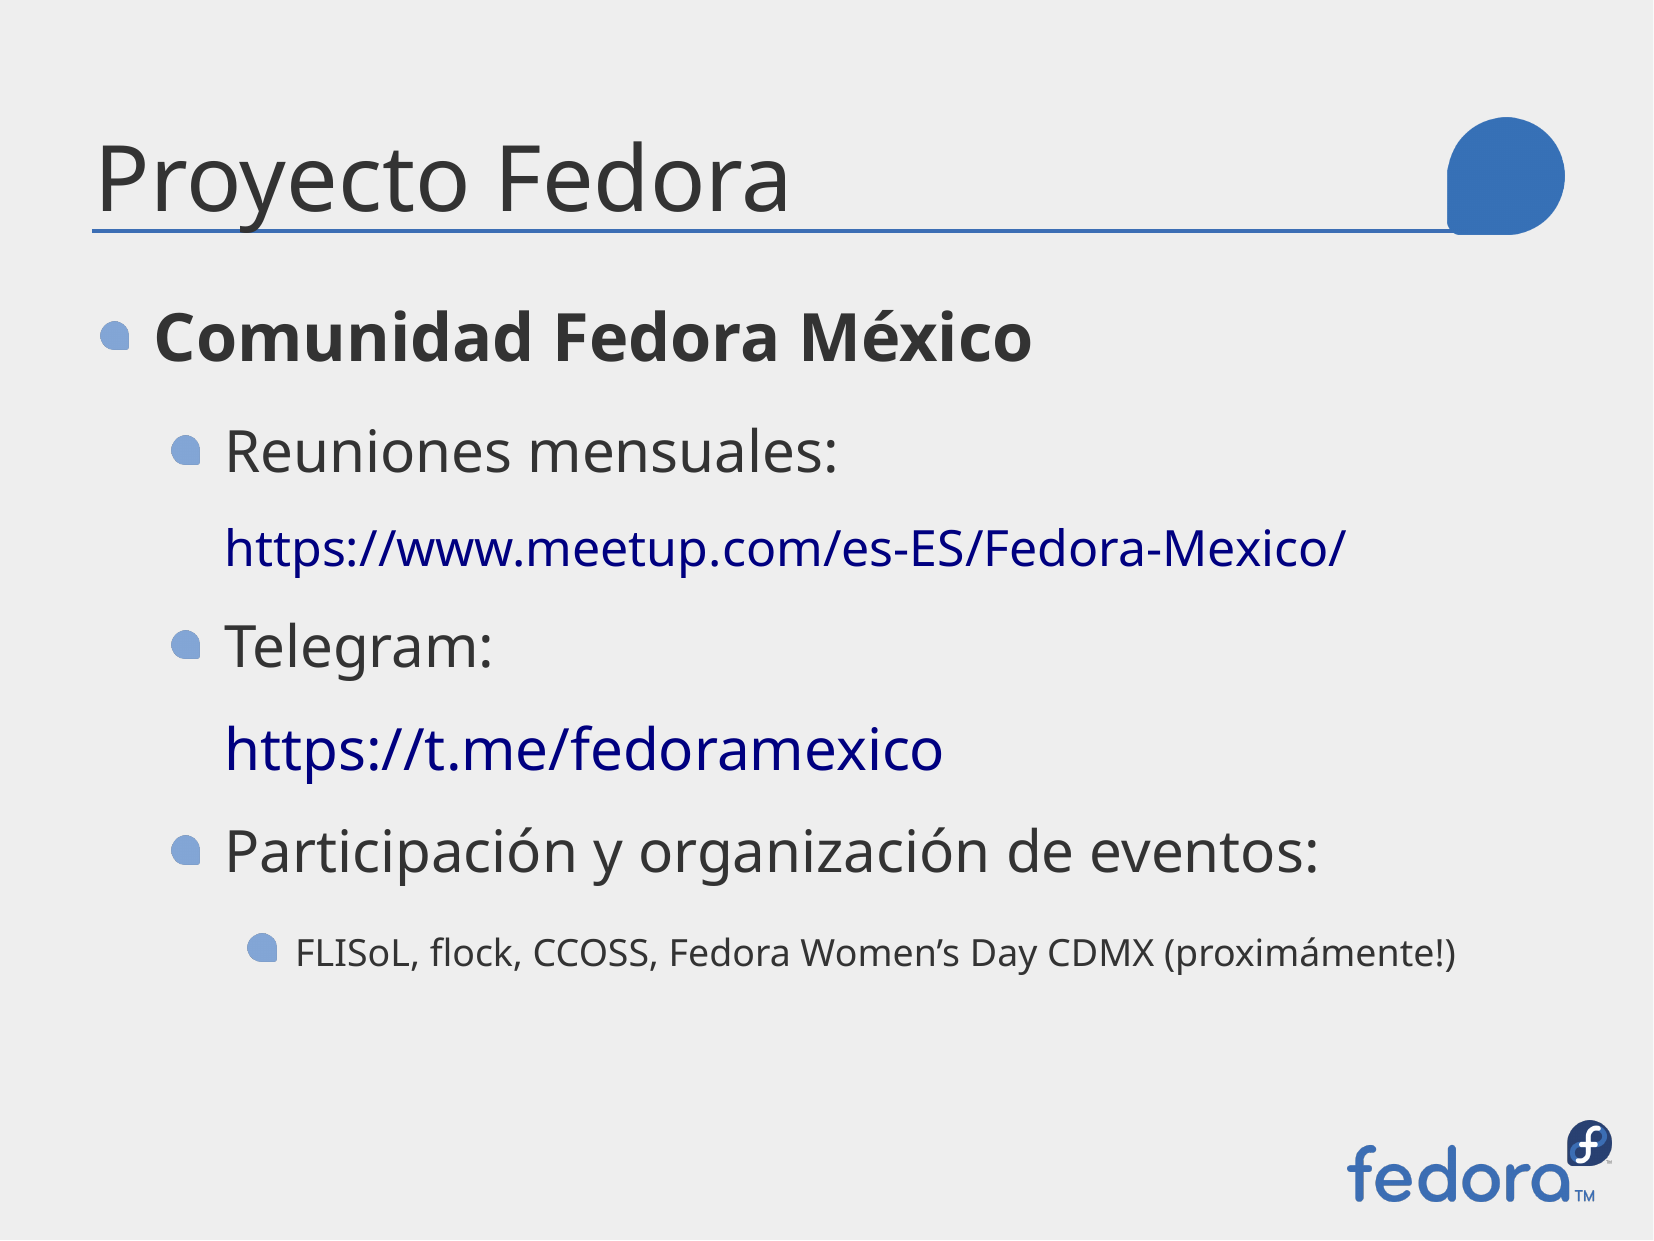

Proyecto Fedora
# Comunidad Fedora México
Reuniones mensuales:
https://www.meetup.com/es-ES/Fedora-Mexico/
Telegram:
https://t.me/fedoramexico
Participación y organización de eventos:
FLISoL, flock, CCOSS, Fedora Women’s Day CDMX (proximámente!)